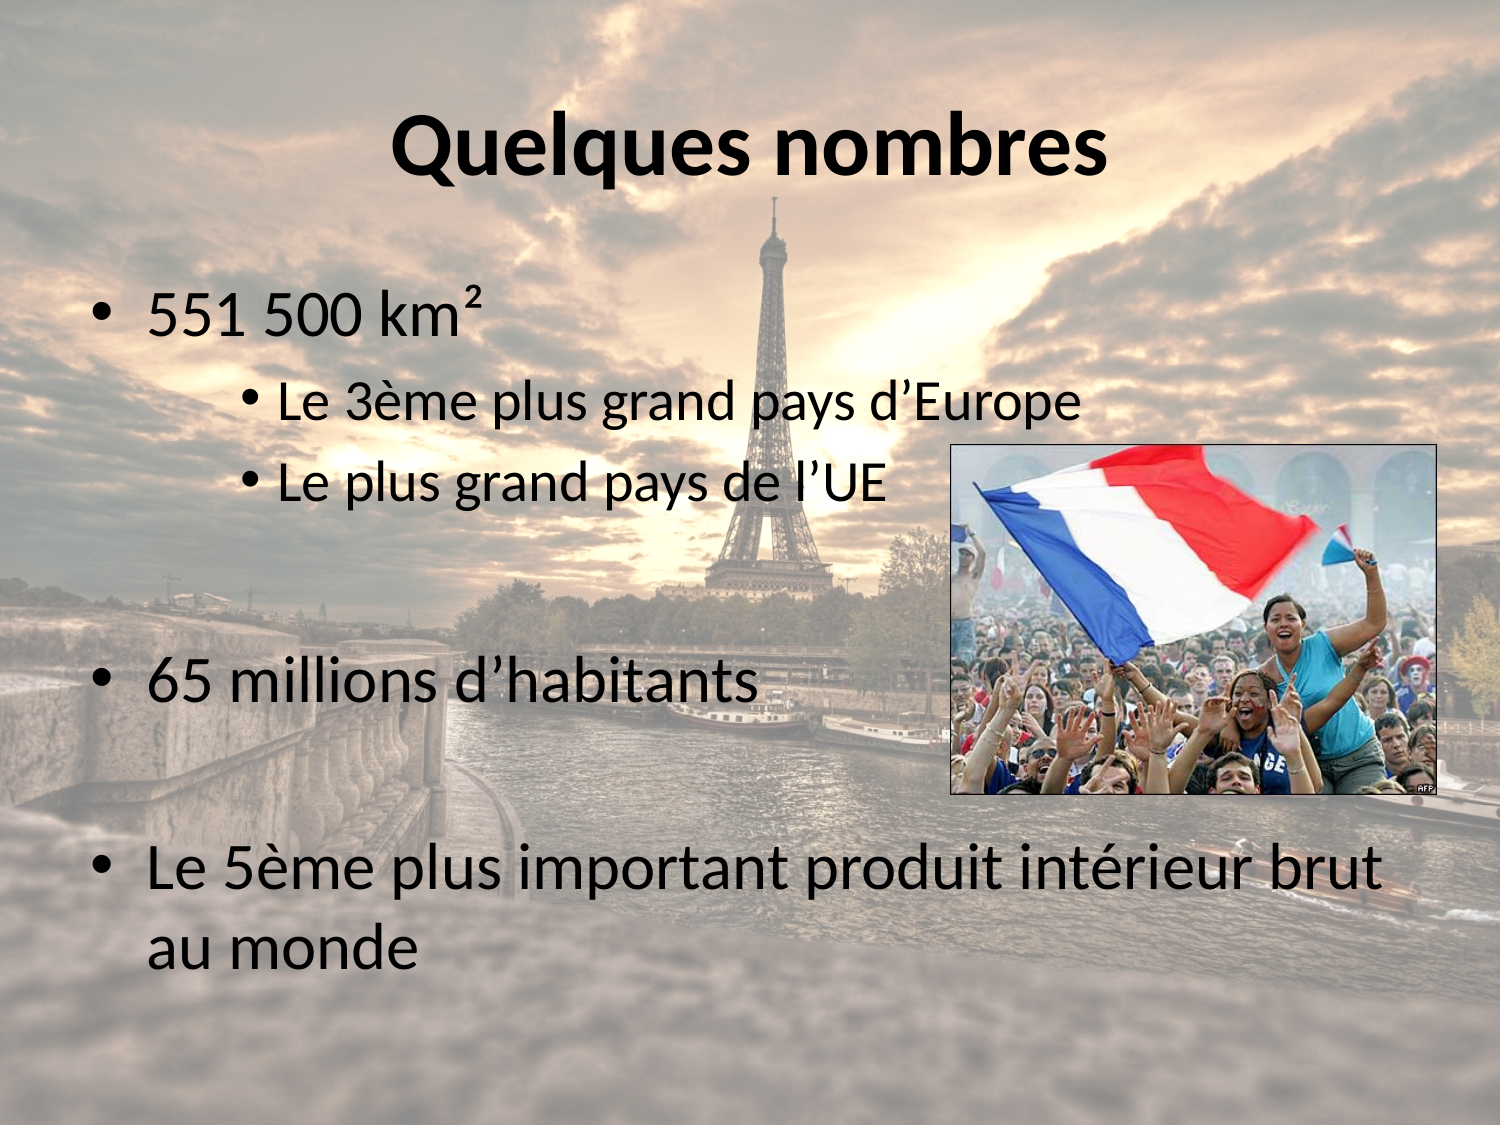

# Quelques nombres
551 500 km²
Le 3ème plus grand pays d’Europe
Le plus grand pays de l’UE
65 millions d’habitants
Le 5ème plus important produit intérieur brut au monde